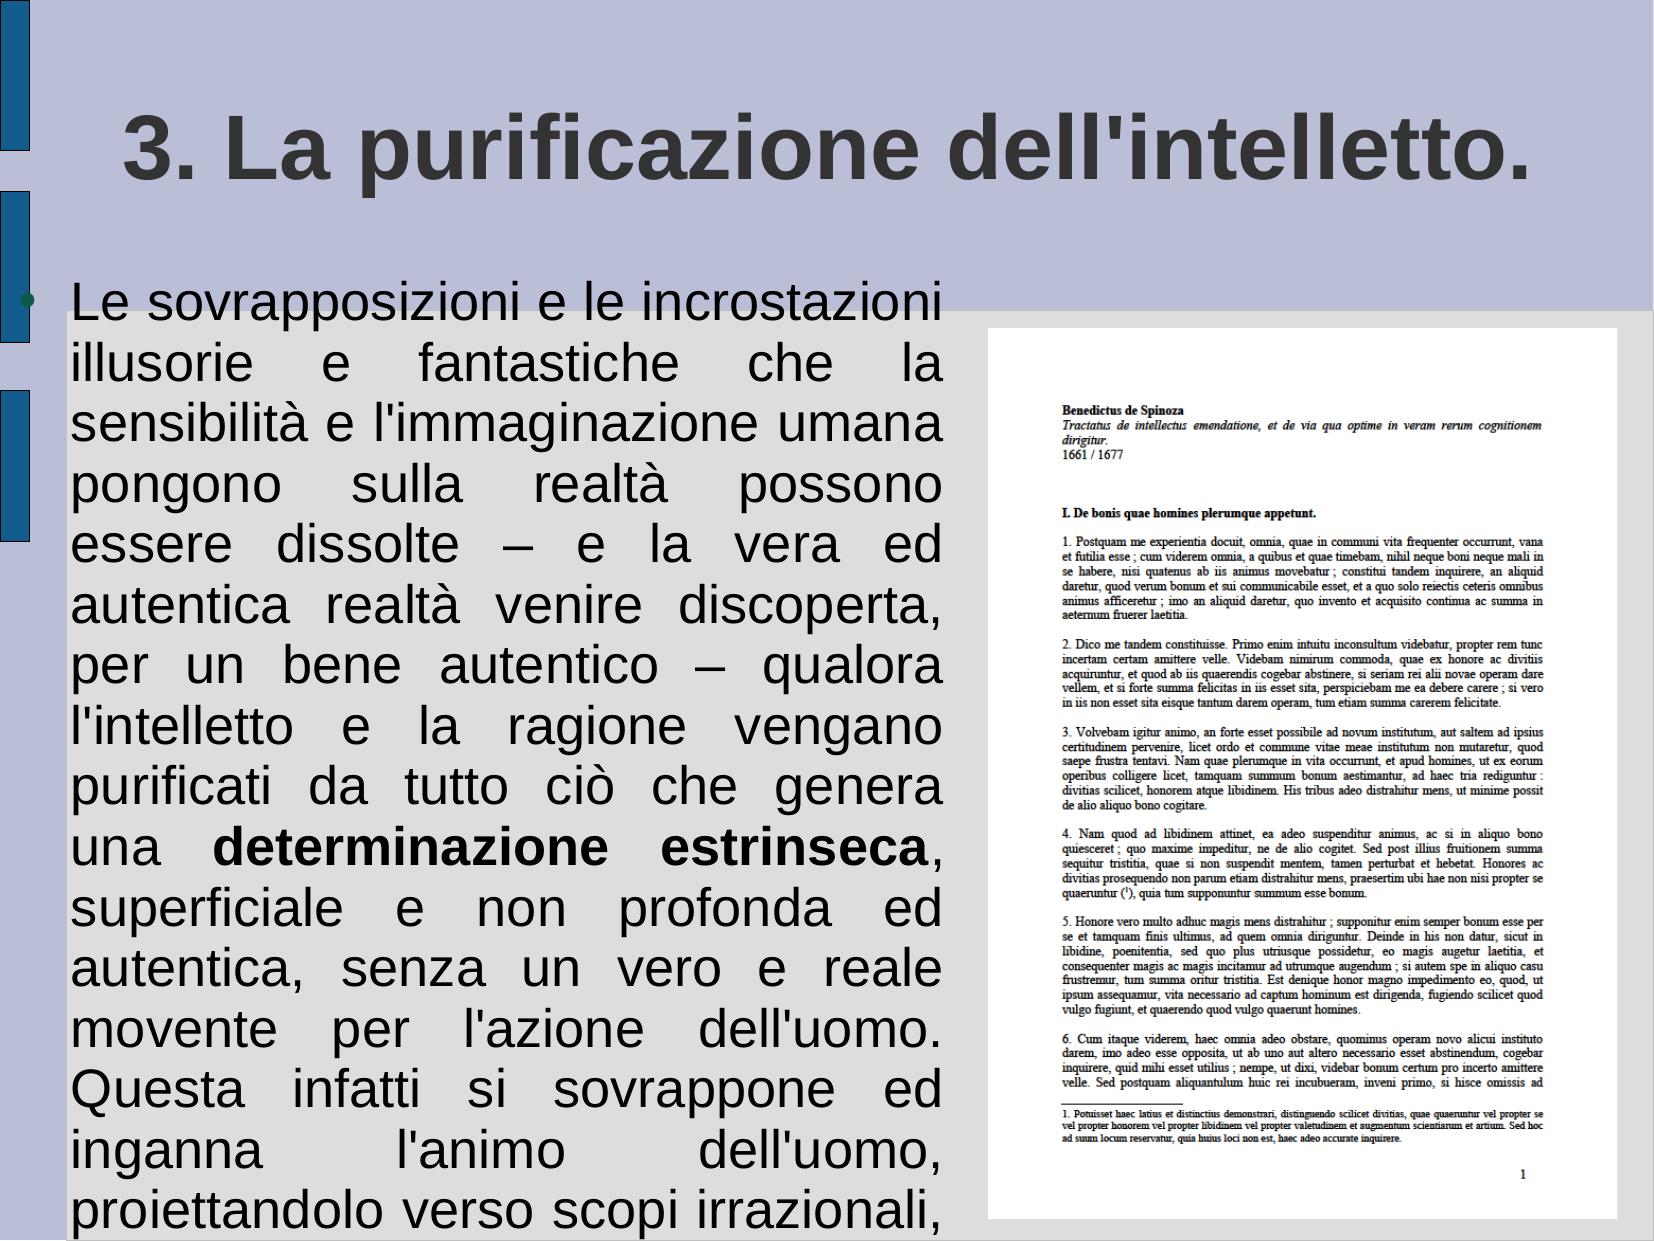

# 3. La purificazione dell'intelletto.
Le sovrapposizioni e le incrostazioni illusorie e fantastiche che la sensibilità e l'immaginazione umana pongono sulla realtà possono essere dissolte – e la vera ed autentica realtà venire discoperta, per un bene autentico – qualora l'intelletto e la ragione vengano purificati da tutto ciò che genera una determinazione estrinseca, superficiale e non profonda ed autentica, senza un vero e reale movente per l'azione dell'uomo. Questa infatti si sovrappone ed inganna l'animo dell'uomo, proiettandolo verso scopi irrazionali, insoddisfacenti ed infelici.